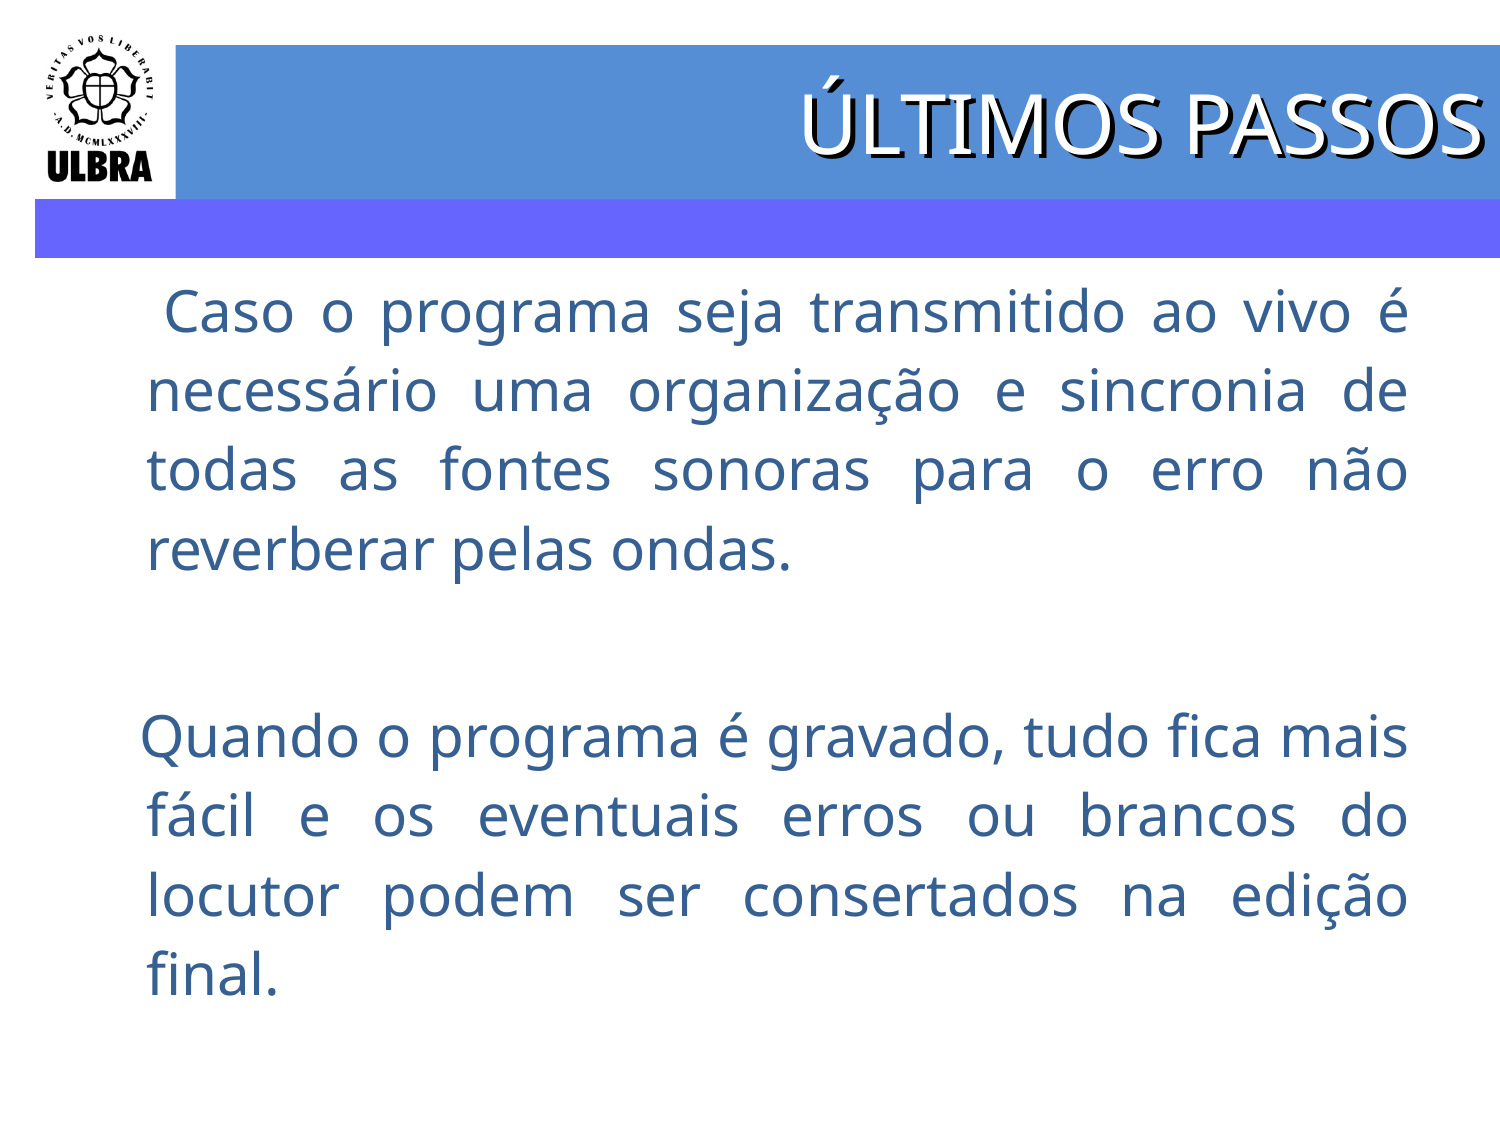

# ÚLTIMOS PASSOS
 Caso o programa seja transmitido ao vivo é necessário uma organização e sincronia de todas as fontes sonoras para o erro não reverberar pelas ondas.
 Quando o programa é gravado, tudo fica mais fácil e os eventuais erros ou brancos do locutor podem ser consertados na edição final.